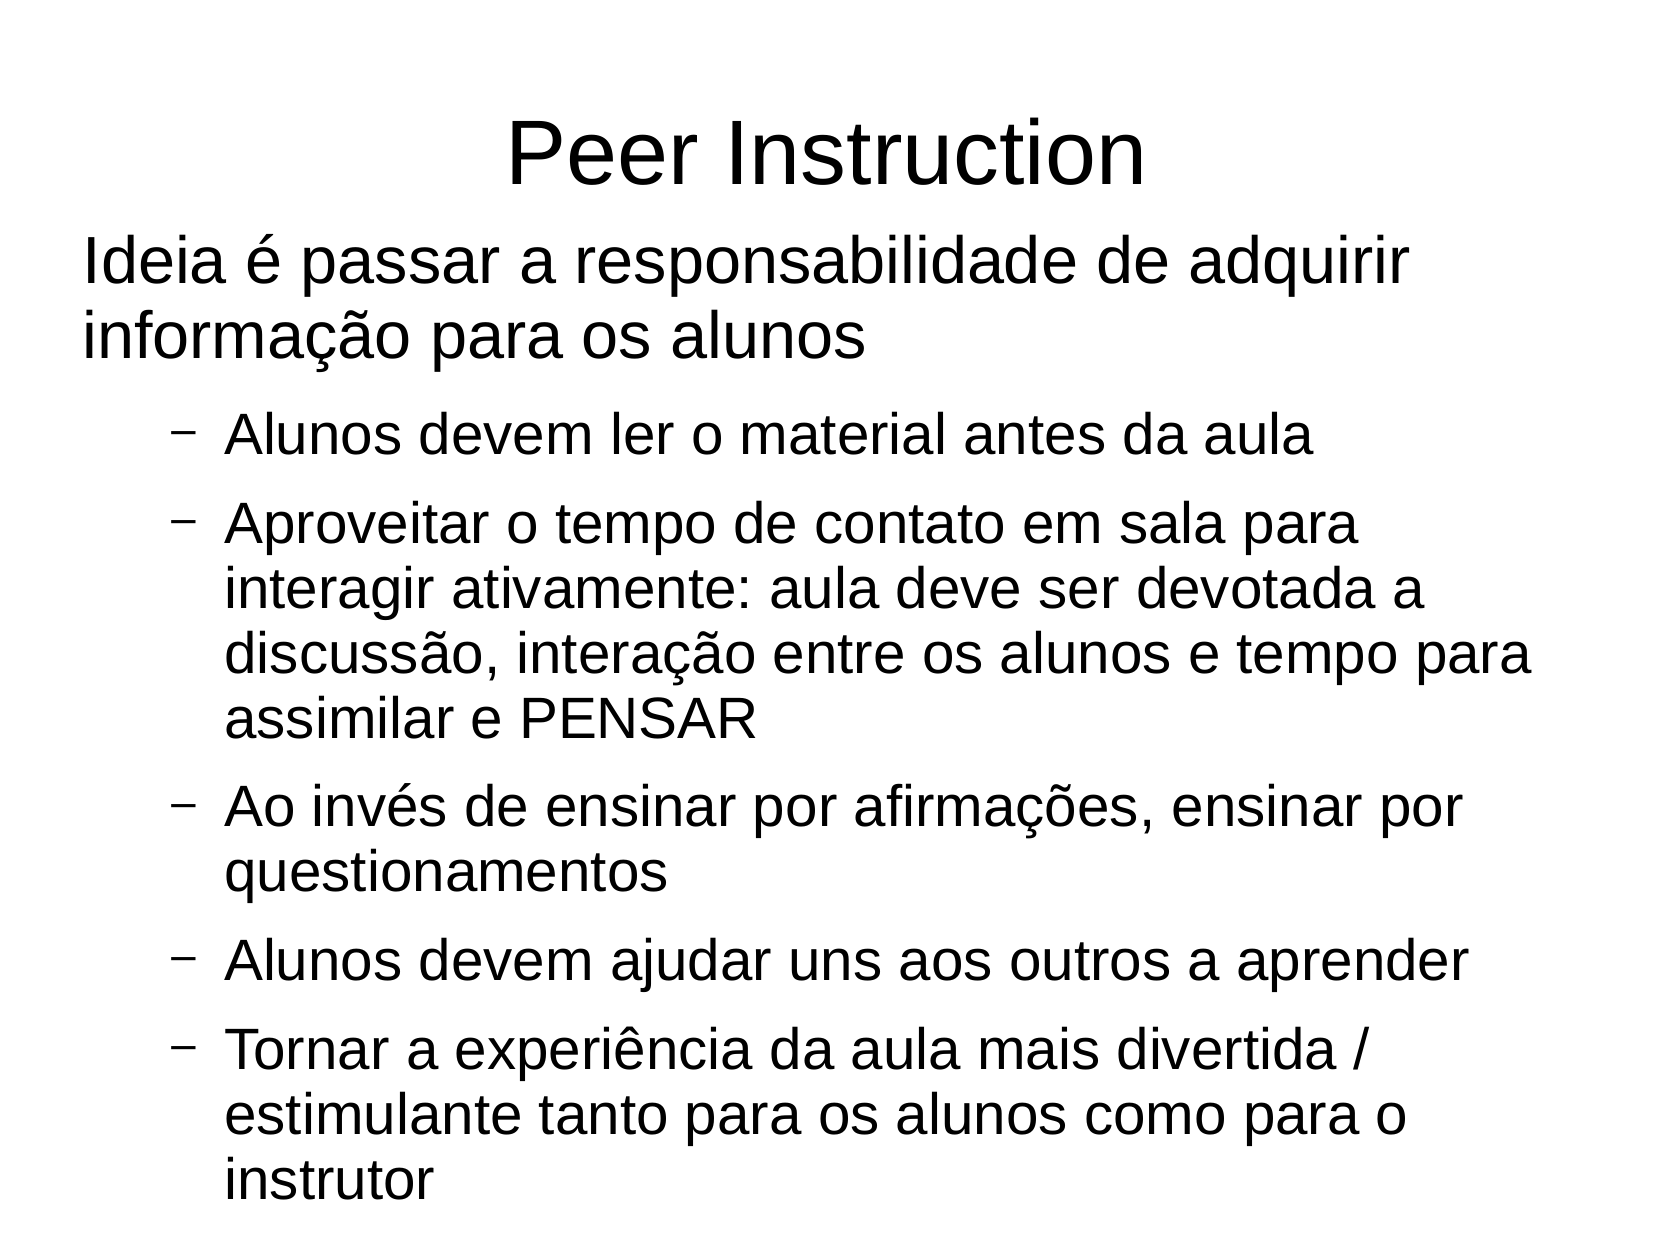

# Peer Instruction
Ideia é passar a responsabilidade de adquirir informação para os alunos
Alunos devem ler o material antes da aula
Aproveitar o tempo de contato em sala para interagir ativamente: aula deve ser devotada a discussão, interação entre os alunos e tempo para assimilar e PENSAR
Ao invés de ensinar por afirmações, ensinar por questionamentos
Alunos devem ajudar uns aos outros a aprender
Tornar a experiência da aula mais divertida / estimulante tanto para os alunos como para o instrutor